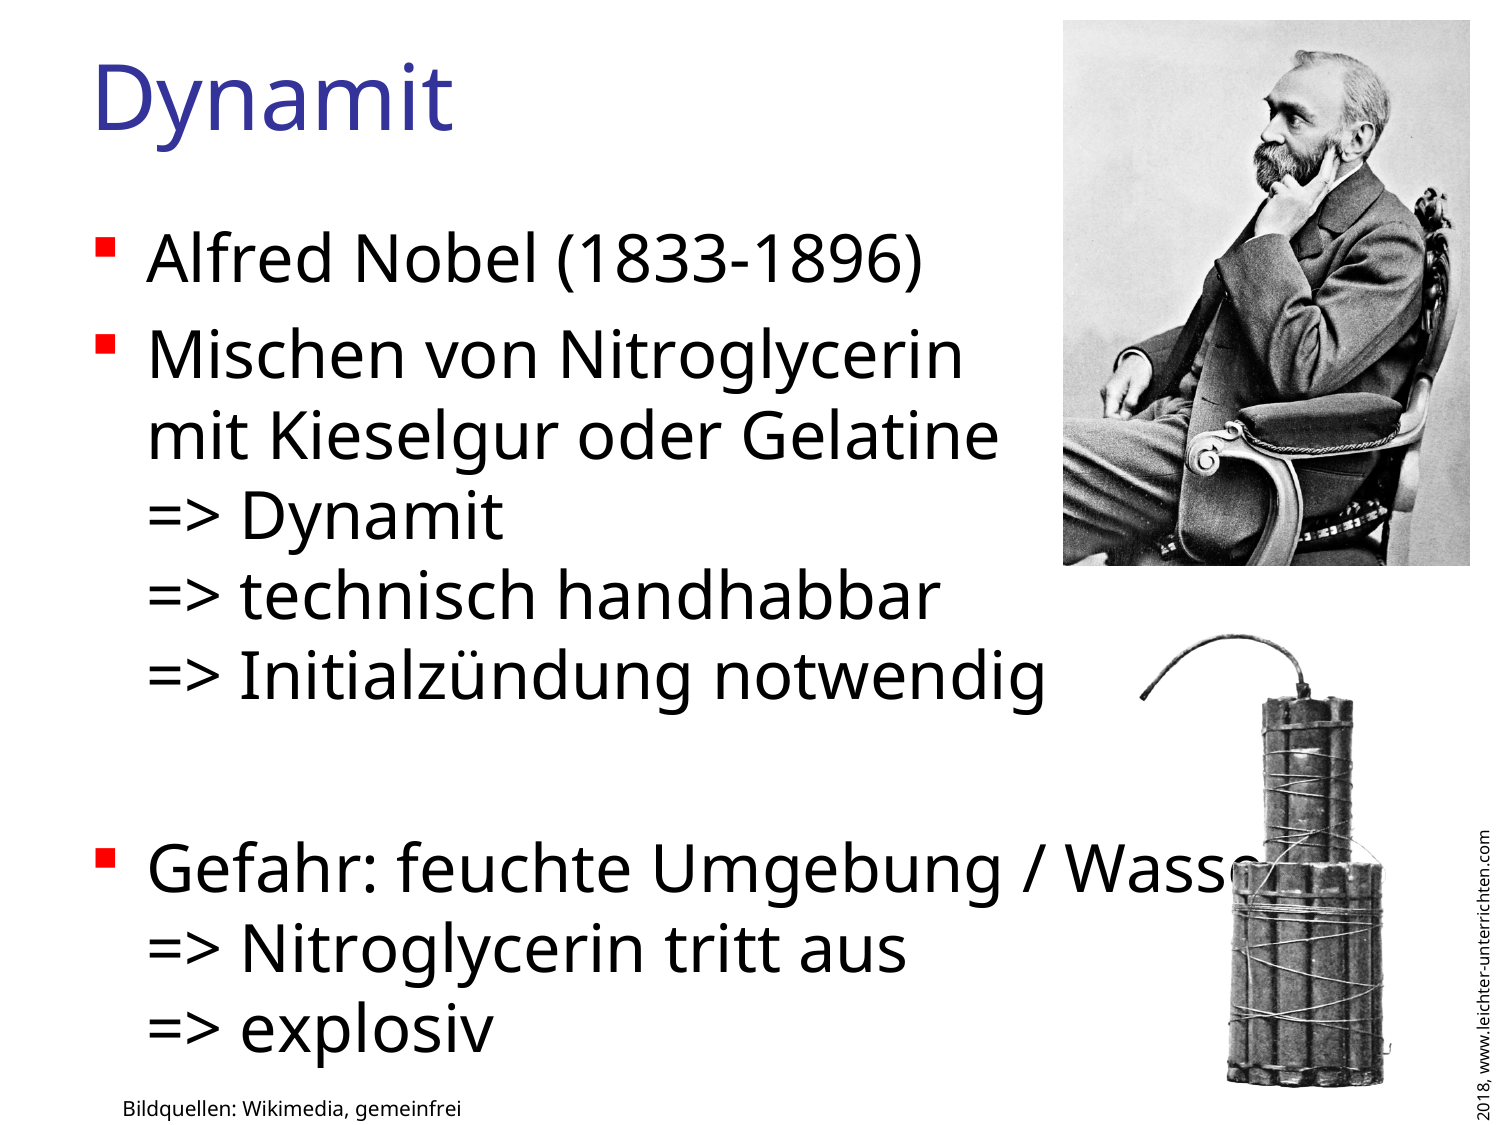

# Dynamit
Alfred Nobel (1833-1896)
Mischen von Nitroglycerin
mit Kieselgur oder Gelatine
=> Dynamit
=> technisch handhabbar
=> Initialzündung notwendig
Gefahr: feuchte Umgebung / Wasser
=> Nitroglycerin tritt aus
=> explosiv
Bildquellen: Wikimedia, gemeinfrei